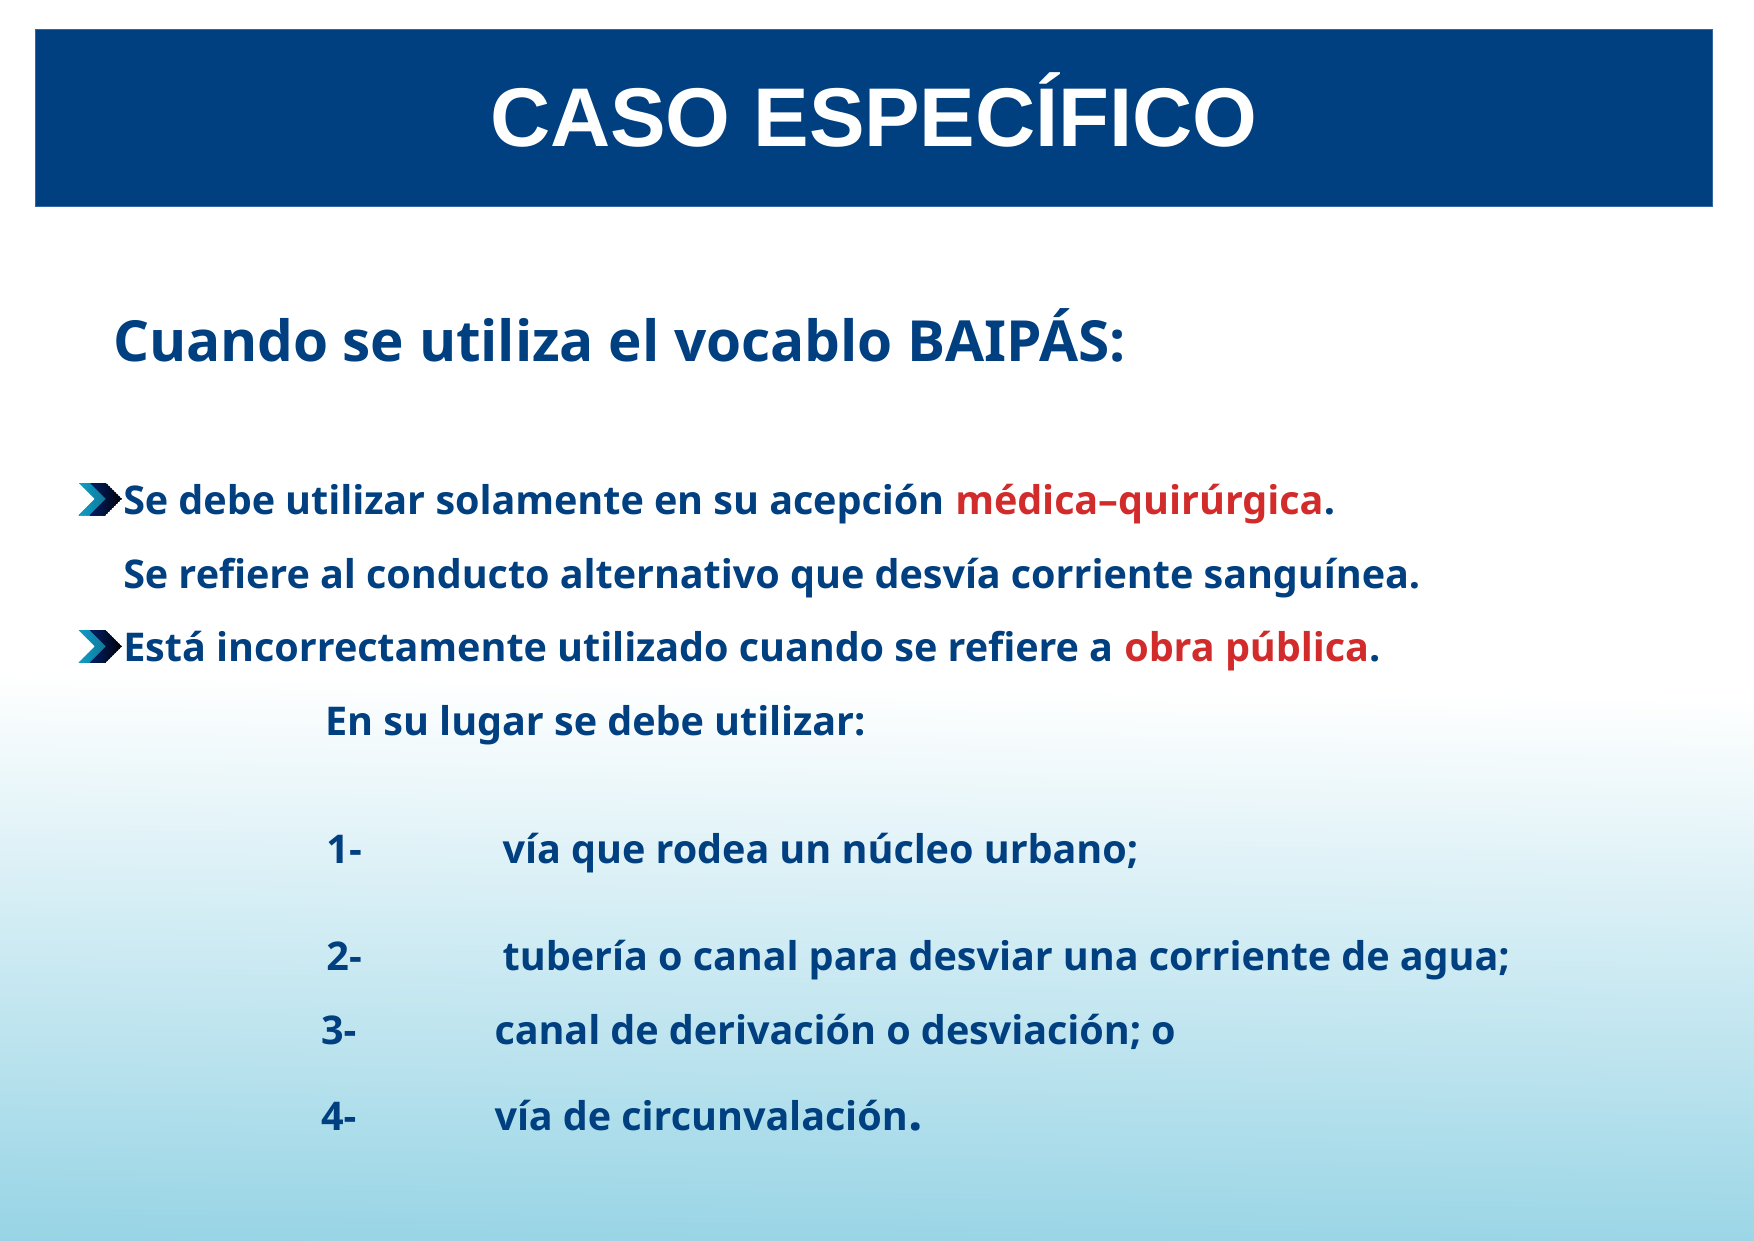

CASO ESPECÍFICO
# Cuando se utiliza el vocablo BAIPÁS:
 Se debe utilizar solamente en su acepción médica–quirúrgica.
 Se refiere al conducto alternativo que desvía corriente sanguínea.
 Está incorrectamente utilizado cuando se refiere a obra pública.
 En su lugar se debe utilizar:
vía que rodea un núcleo urbano;
tubería o canal para desviar una corriente de agua;
canal de derivación o desviación; o
vía de circunvalación.